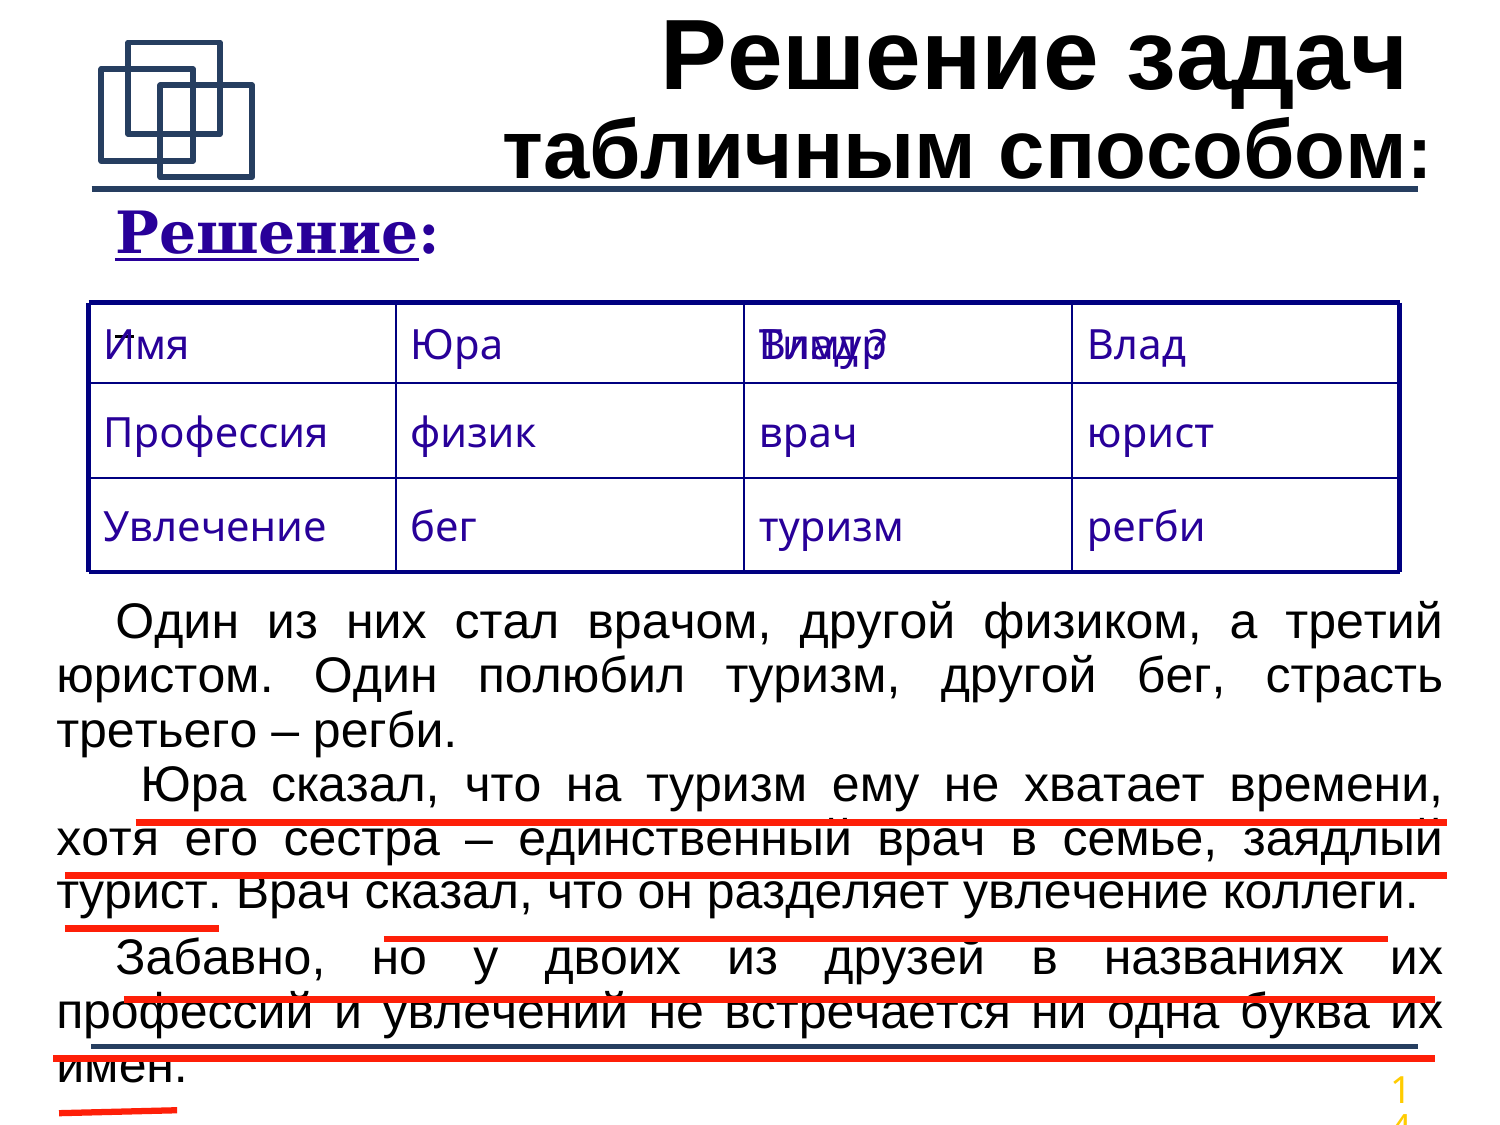

Решение задач
табличным способом:
# Решение:
Один из них стал врачом, другой физиком, а третий юристом. Один полюбил туризм, другой бег, страсть третьего – регби.
 Юра сказал, что на туризм ему не хватает времени, хотя его сестра – единственный врач в семье, заядлый турист. Врач сказал, что он разделяет увлечение коллеги.
Забавно, но у двоих из друзей в названиях их профессий и увлечений не встречается ни одна буква их имен.
Имя
Юра
Тимур
Влад ?
Влад
Профессия
физик
врач
юрист
Увлечение
бег
туризм
регби